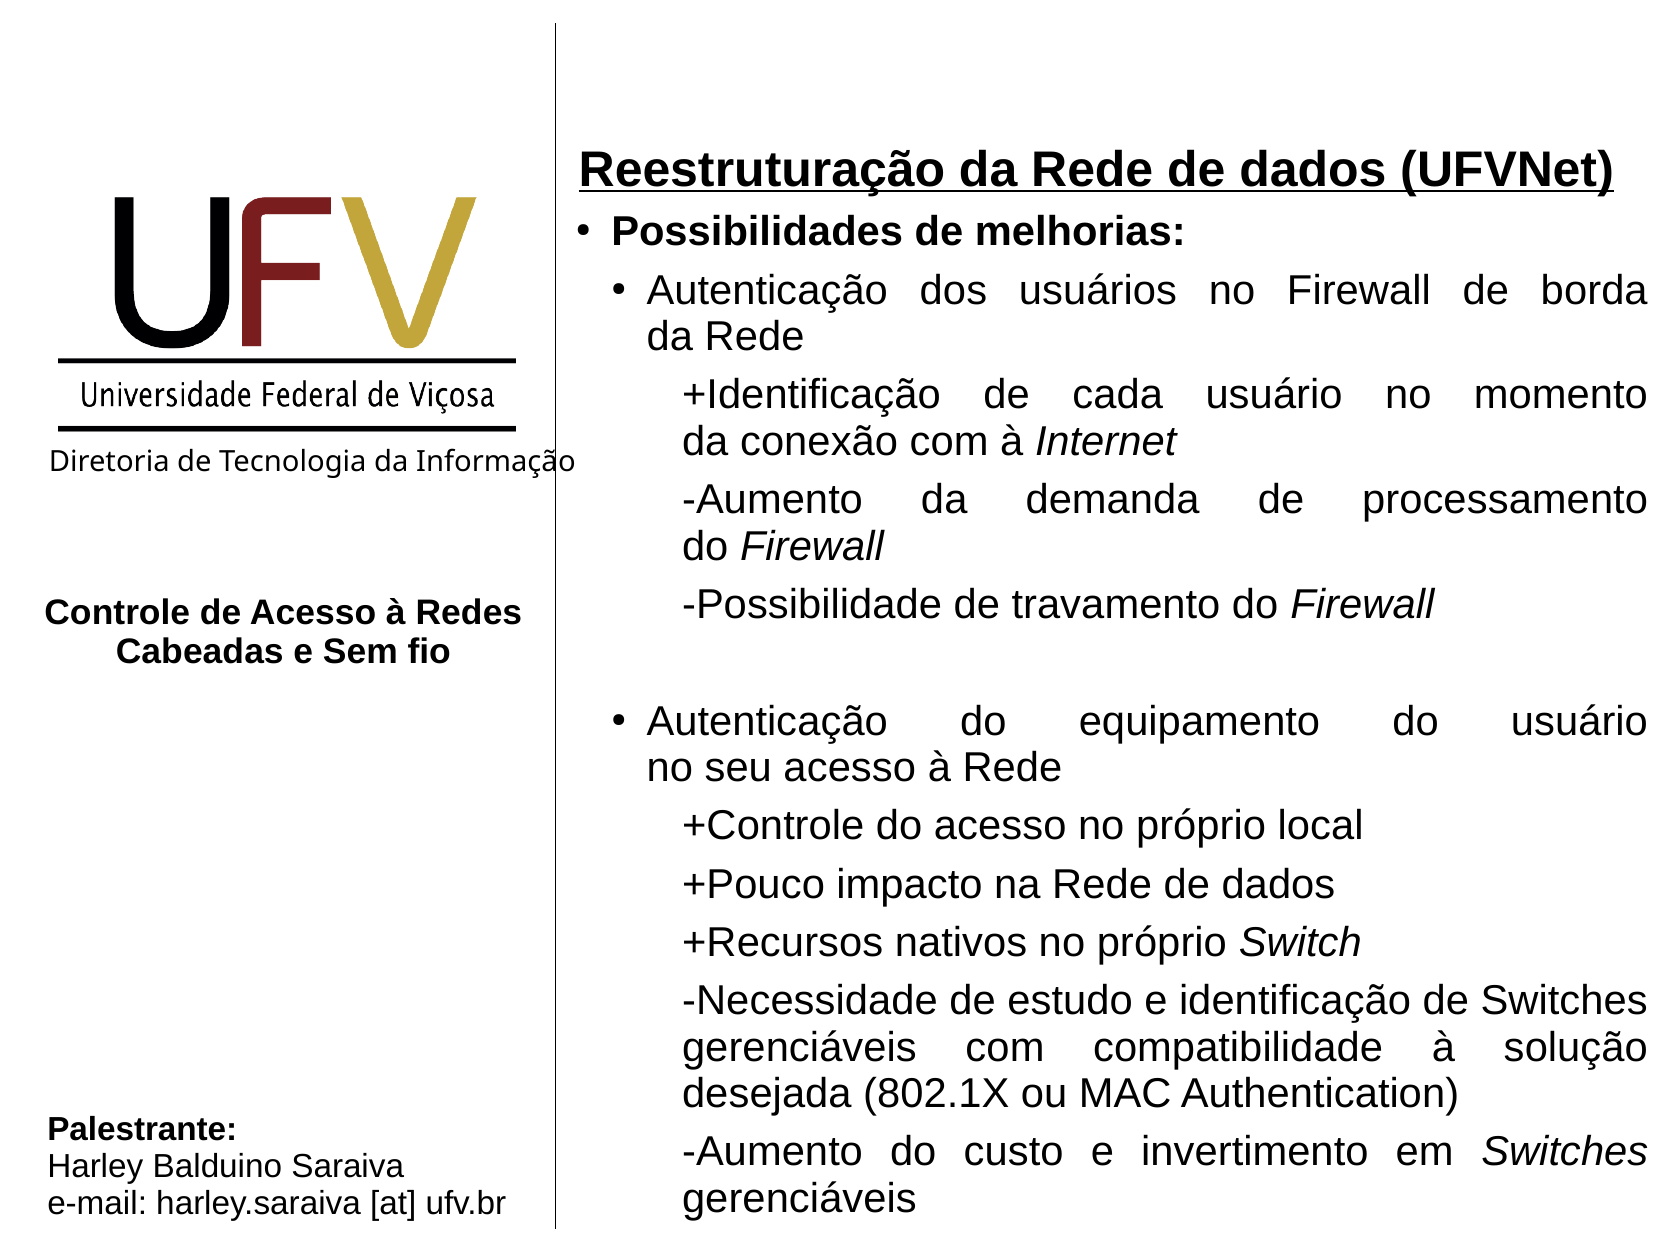

Reestruturação da Rede de dados (UFVNet)
Possibilidades de melhorias:
Autenticação dos usuários no Firewall de borda
da Rede
+Identificação de cada usuário no momento
da conexão com à Internet
-Aumento da demanda de processamento
do Firewall
-Possibilidade de travamento do Firewall
Autenticação do equipamento do usuário
no seu acesso à Rede
+Controle do acesso no próprio local
+Pouco impacto na Rede de dados
+Recursos nativos no próprio Switch
-Necessidade de estudo e identificação de Switches
gerenciáveis com compatibilidade à solução
desejada (802.1X ou MAC Authentication)
-Aumento do custo e invertimento em Switches
gerenciáveis
Diretoria de Tecnologia da Informação
# Controle de Acesso à Redes Cabeadas e Sem fio
Palestrante:
Harley Balduino Saraiva
e-mail: harley.saraiva [at] ufv.br